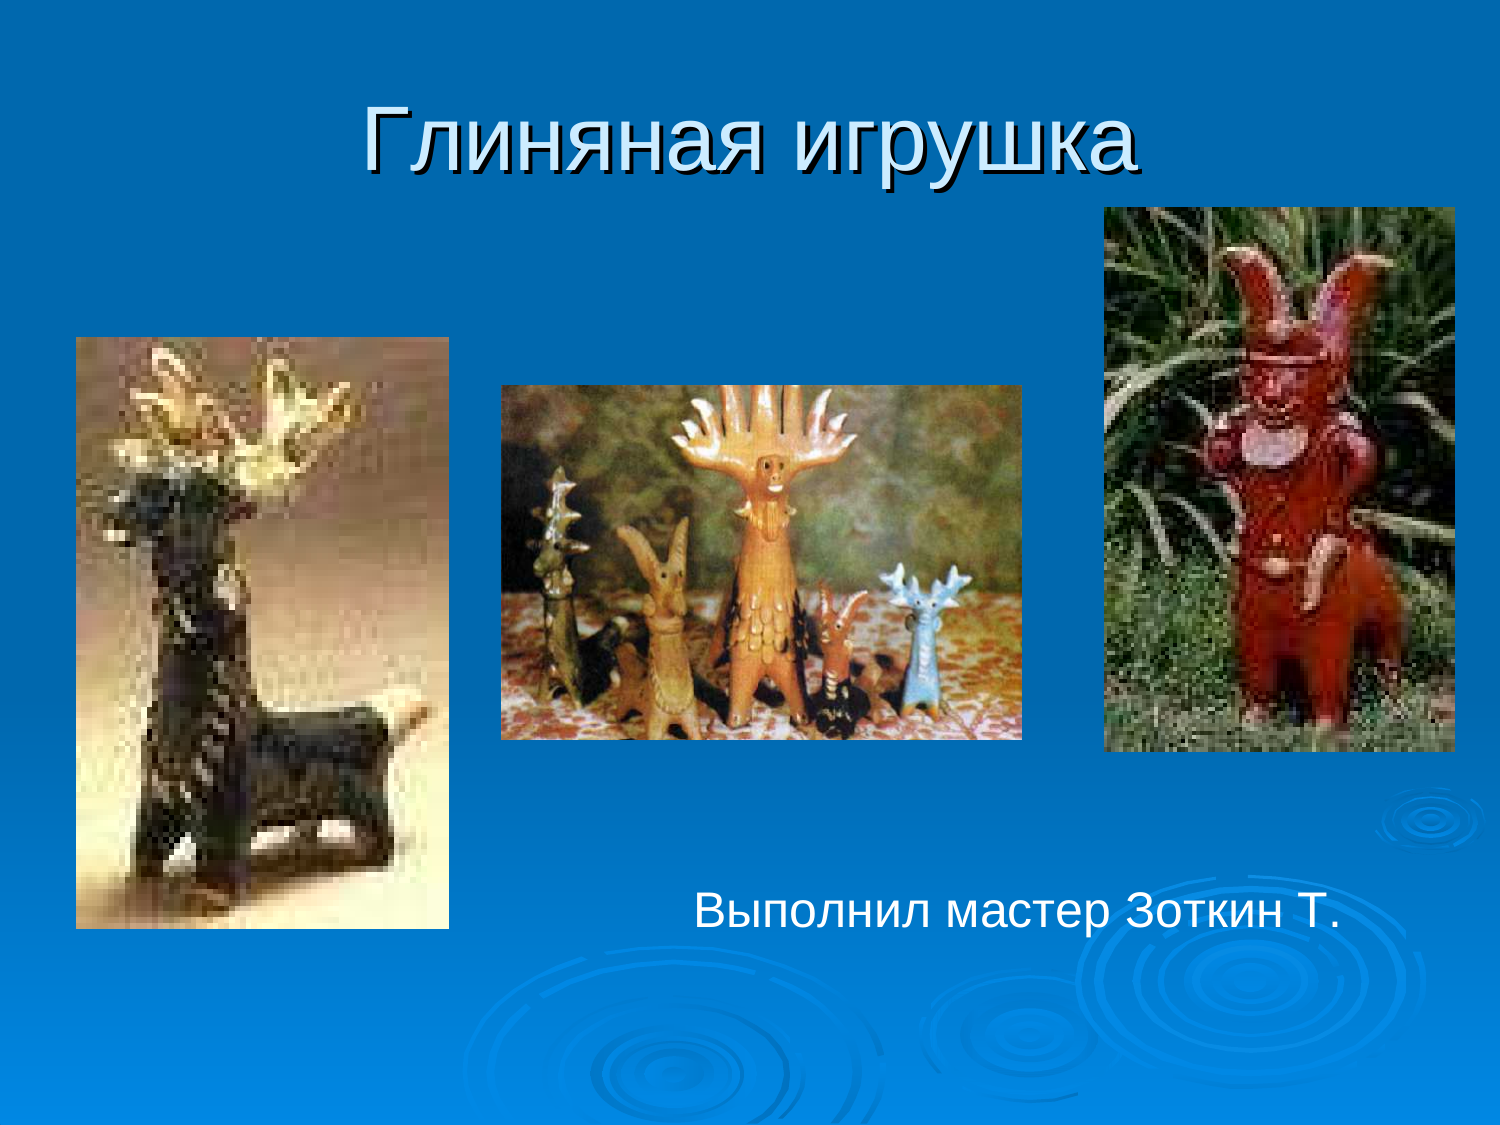

# Глиняная игрушка
 Выполнил мастер Зоткин Т.